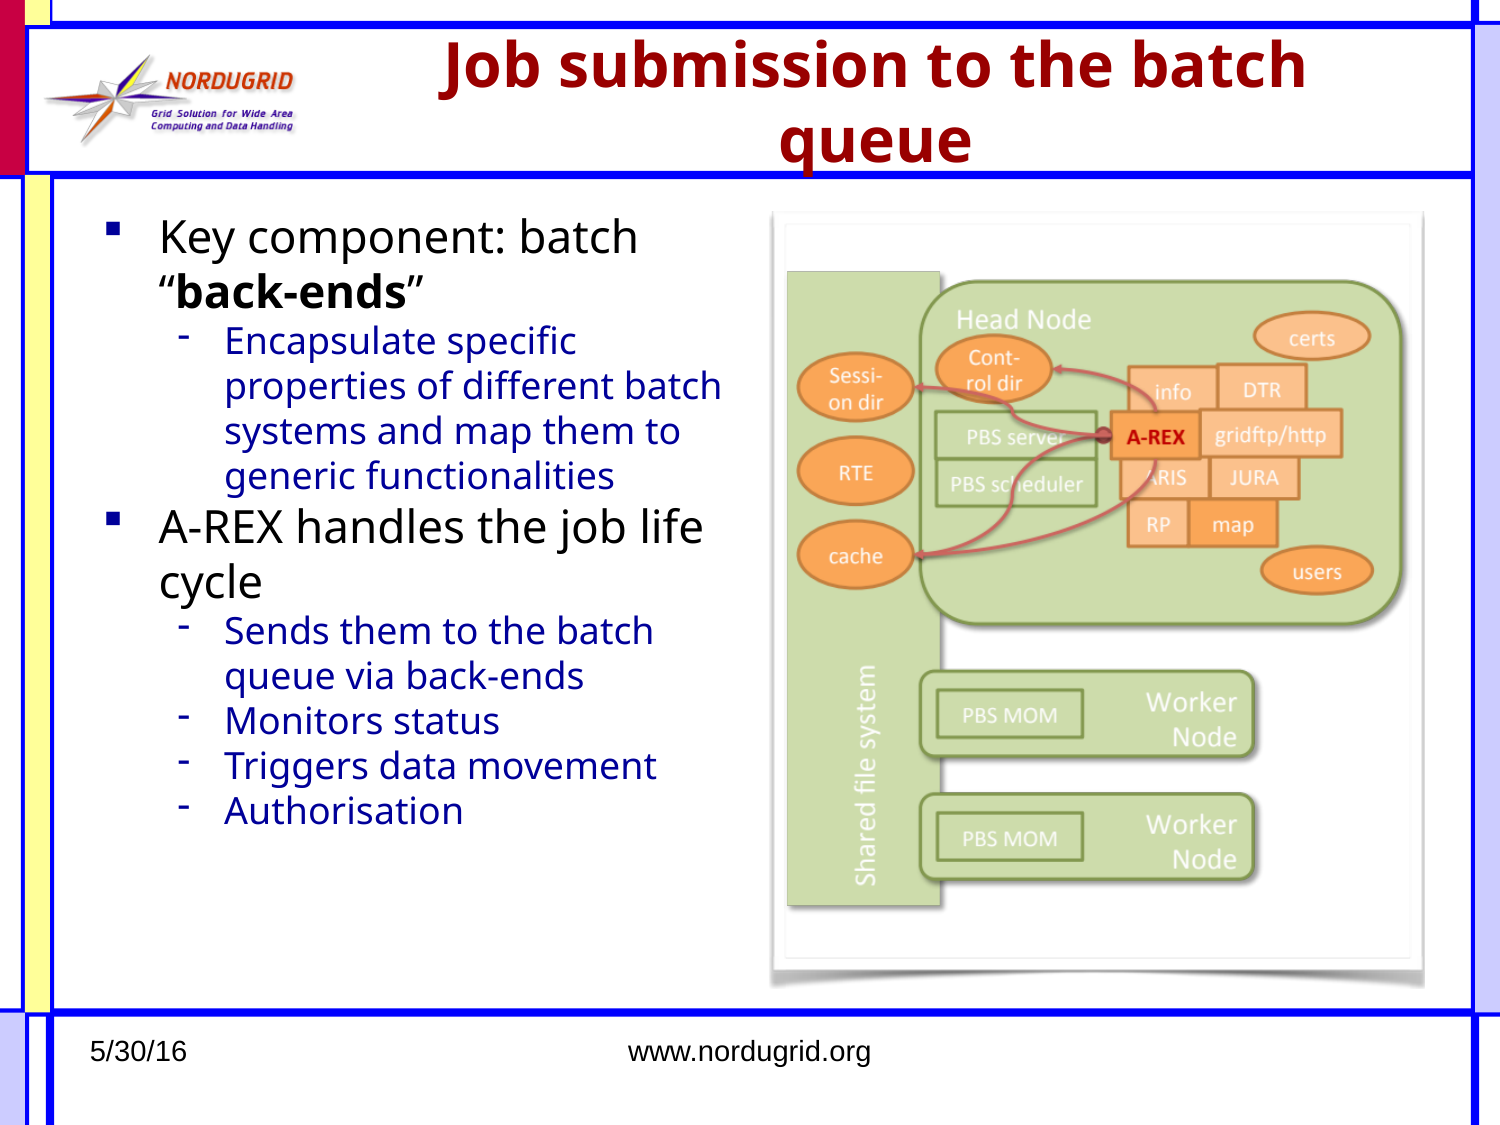

Job submission to the batch queue
Key component: batch “back-ends”
Encapsulate specific properties of different batch systems and map them to generic functionalities
A-REX handles the job life cycle
Sends them to the batch queue via back-ends
Monitors status
Triggers data movement
Authorisation
5/30/16
www.nordugrid.org